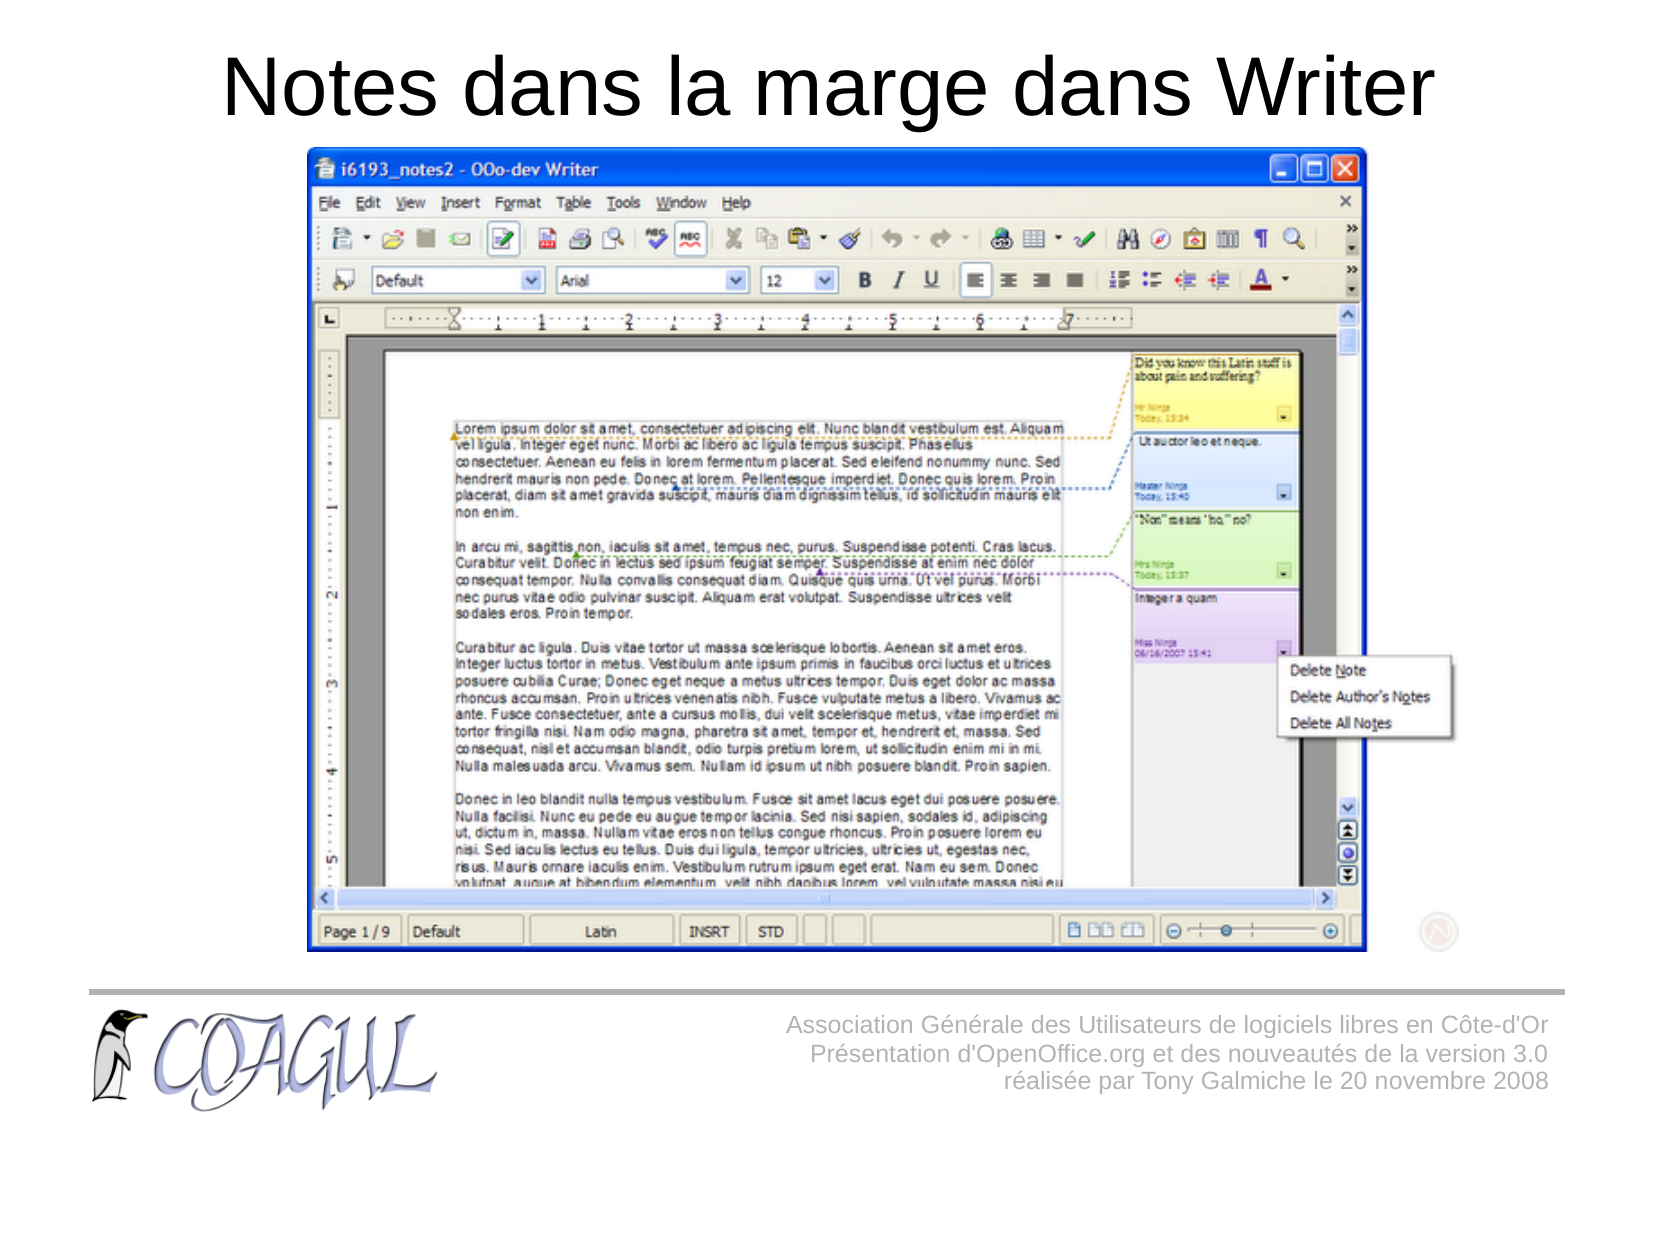

# Notes dans la marge dans Writer